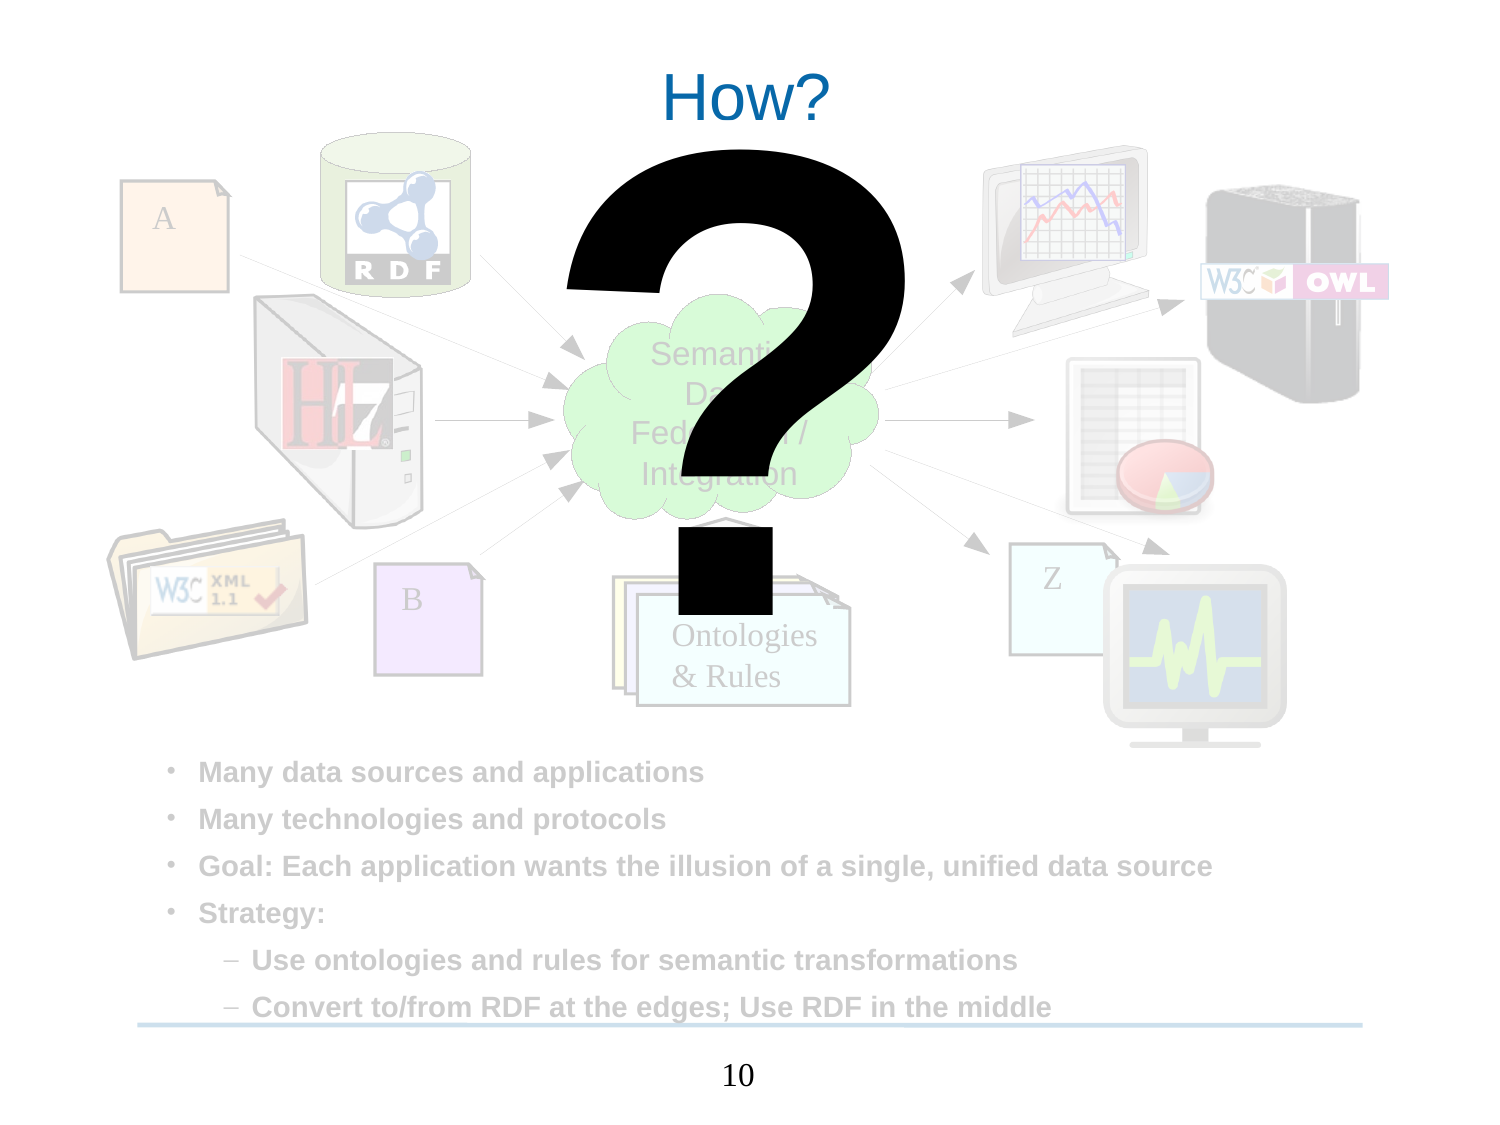

?
# How?
X
A
Y
Semantic
Data
Federation /
Integration
Z
B
Ontologies
& Rules
Ontologies
& Rules
Ontologies
& Rules
Many data sources and applications
Many technologies and protocols
Goal: Each application wants the illusion of a single, unified data source
Strategy:
Use ontologies and rules for semantic transformations
Convert to/from RDF at the edges; Use RDF in the middle
10